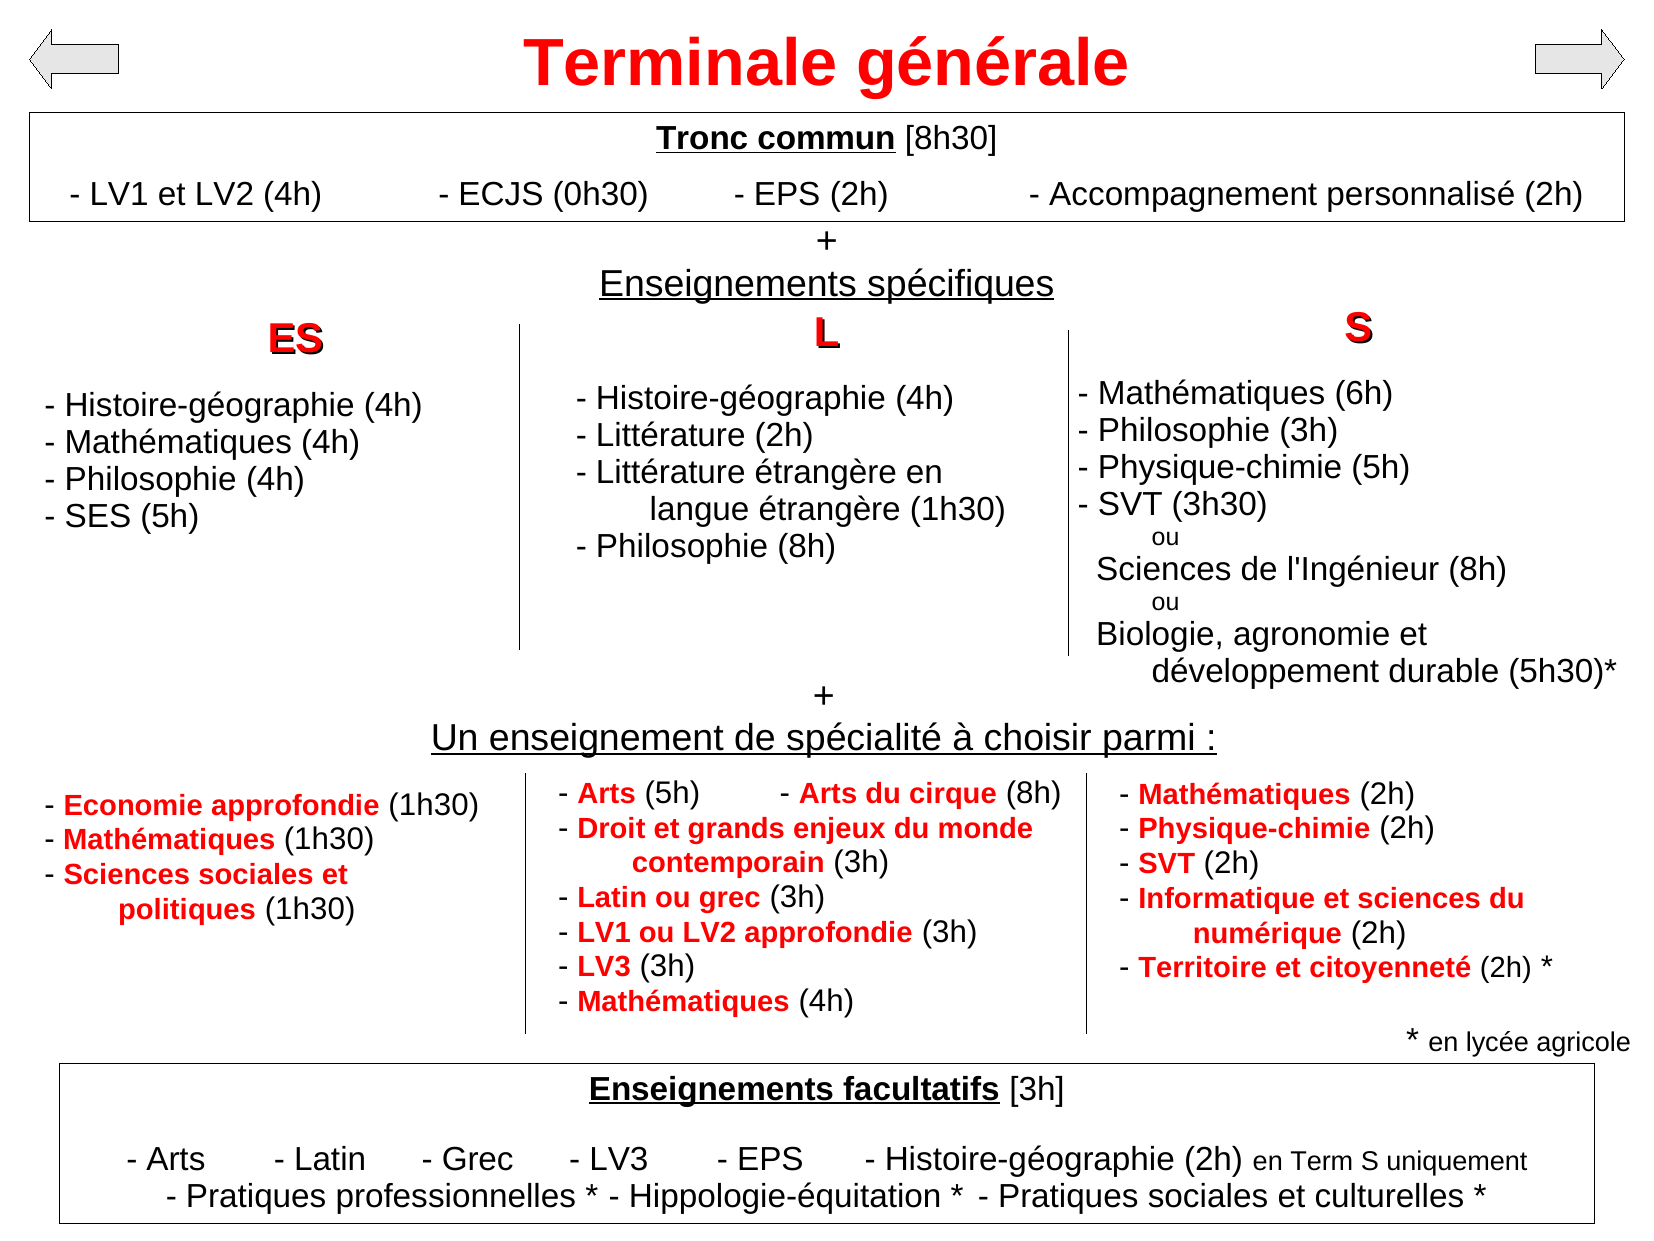

Terminale générale
Tronc commun [8h30]
- LV1 et LV2 (4h)		- ECJS (0h30)		- EPS (2h)		- Accompagnement personnalisé (2h)
+
Enseignements spécifiques
S
- Mathématiques (6h)
- Philosophie (3h)
- Physique-chimie (5h)
- SVT (3h30)
	ou
 Sciences de l'Ingénieur (8h)
	ou
 Biologie, agronomie et 				développement durable (5h30)*
L
- Histoire-géographie (4h)
- Littérature (2h)
- Littérature étrangère en 		langue étrangère (1h30)
- Philosophie (8h)
ES
- Histoire-géographie (4h)
- Mathématiques (4h)
- Philosophie (4h)
- SES (5h)
+
Un enseignement de spécialité à choisir parmi :
- Arts (5h)		- Arts du cirque (8h)
- Droit et grands enjeux du monde 		contemporain (3h)
- Latin ou grec (3h)
- LV1 ou LV2 approfondie (3h)
- LV3 (3h)
- Mathématiques (4h)
- Mathématiques (2h)
- Physique-chimie (2h)
- SVT (2h)
- Informatique et sciences du 		numérique (2h)
- Territoire et citoyenneté (2h) *
- Economie approfondie (1h30)
- Mathématiques (1h30)
- Sciences sociales et 			politiques (1h30)
* en lycée agricole
Enseignements facultatifs [3h]
- Arts	- Latin	- Grec	- LV3	- EPS	- Histoire-géographie (2h) en Term S uniquement
- Pratiques professionnelles *	- Hippologie-équitation *	- Pratiques sociales et culturelles *